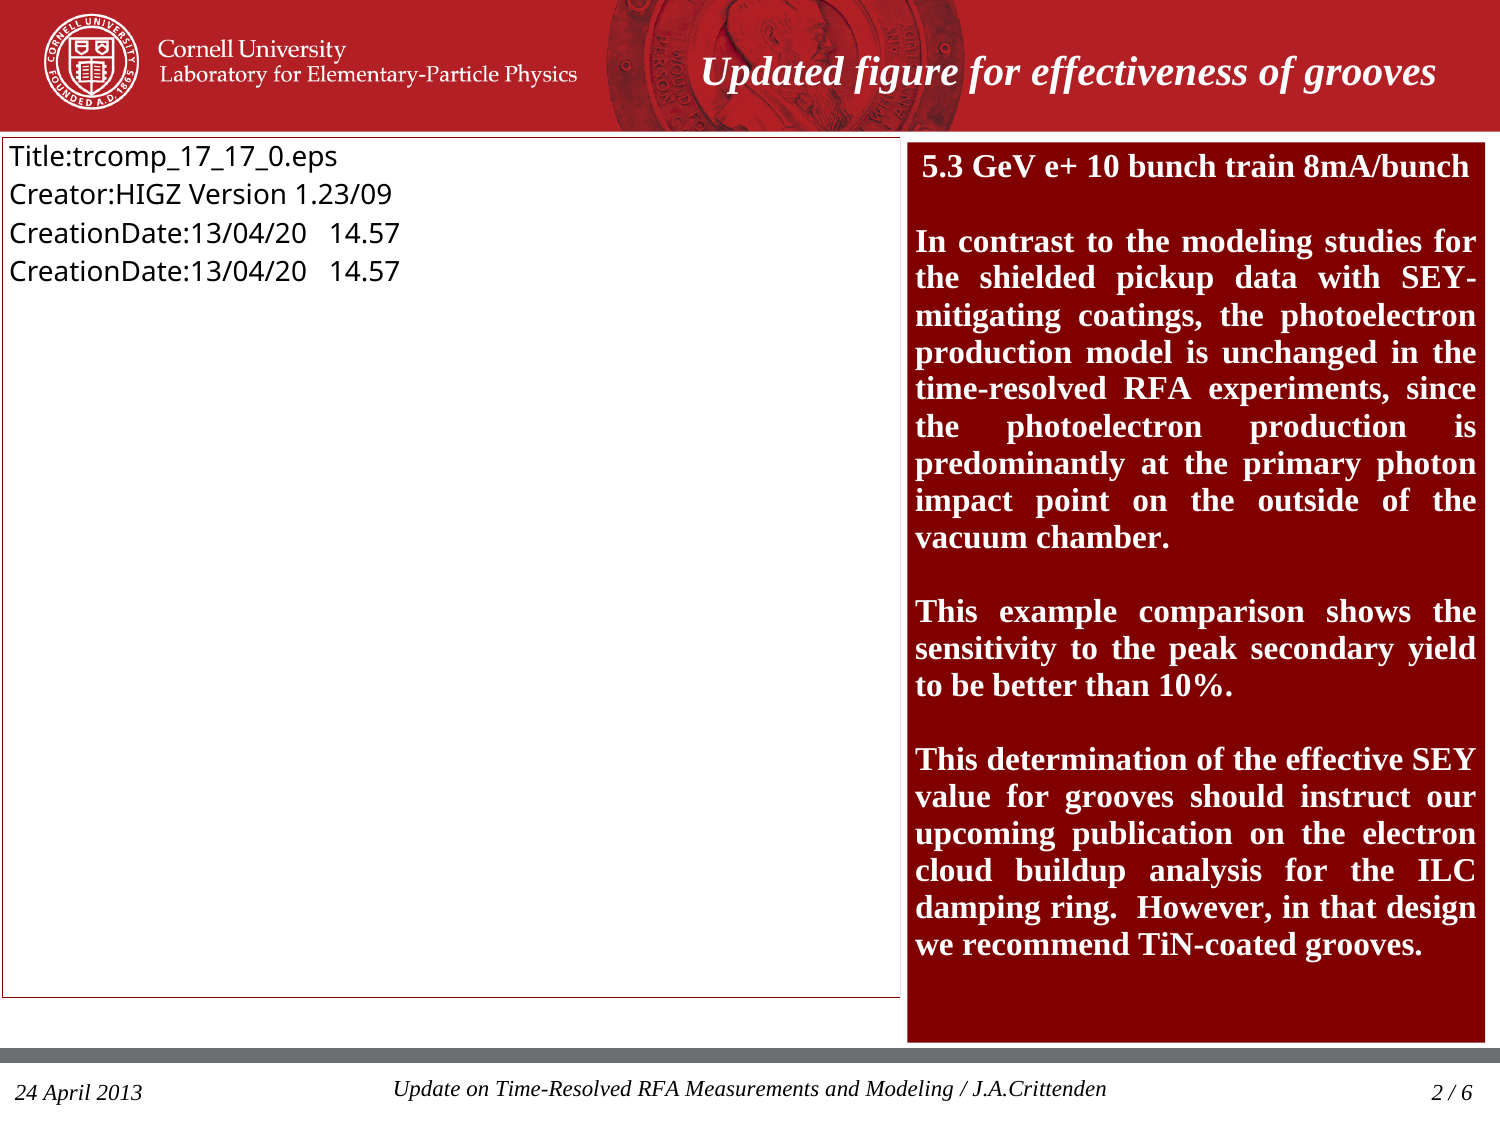

# Updated figure for effectiveness of grooves
5.3 GeV e+ 10 bunch train 8mA/bunch
In contrast to the modeling studies for the shielded pickup data with SEY-mitigating coatings, the photoelectron production model is unchanged in the time-resolved RFA experiments, since the photoelectron production is predominantly at the primary photon impact point on the outside of the vacuum chamber.
This example comparison shows the sensitivity to the peak secondary yield to be better than 10%.
This determination of the effective SEY value for grooves should instruct our upcoming publication on the electron cloud buildup analysis for the ILC damping ring. However, in that design we recommend TiN-coated grooves.